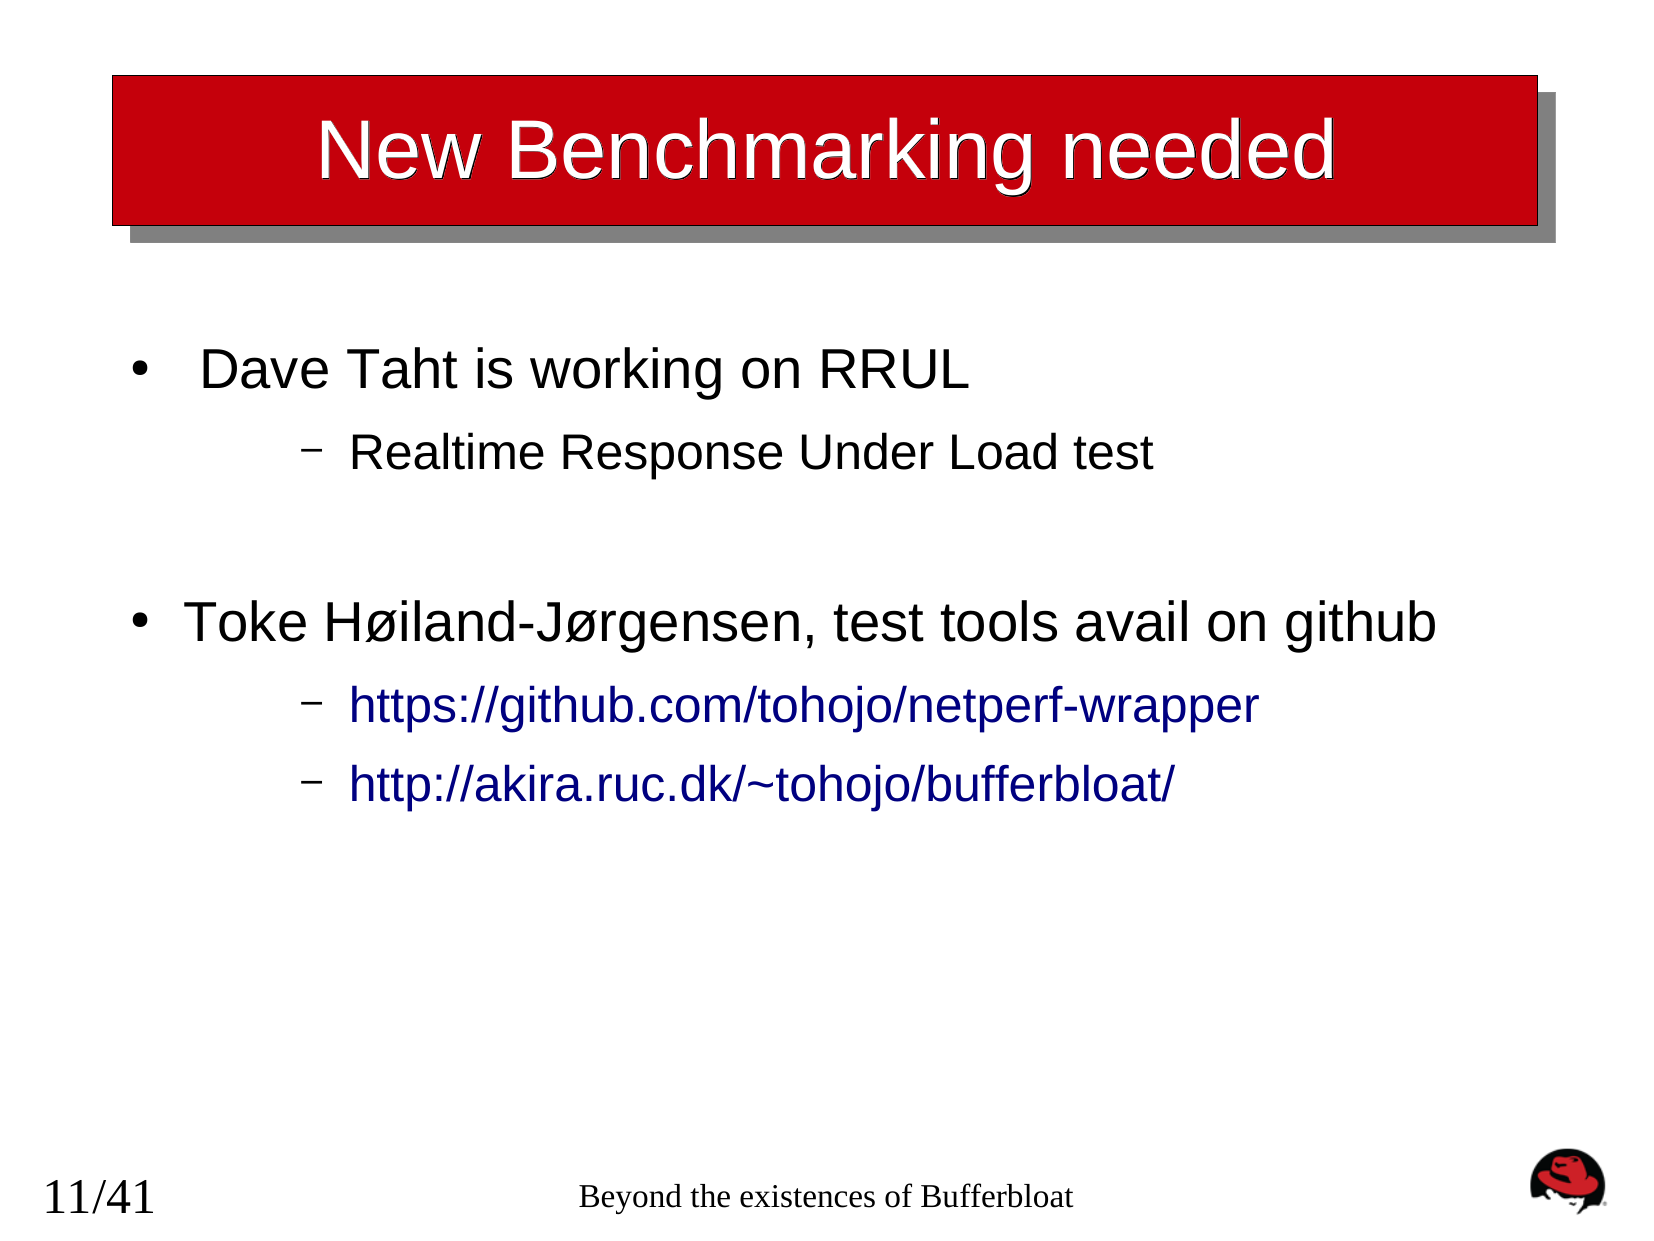

# New Benchmarking needed
 Dave Taht is working on RRUL
Realtime Response Under Load test
Toke Høiland-Jørgensen, test tools avail on github
https://github.com/tohojo/netperf-wrapper
http://akira.ruc.dk/~tohojo/bufferbloat/